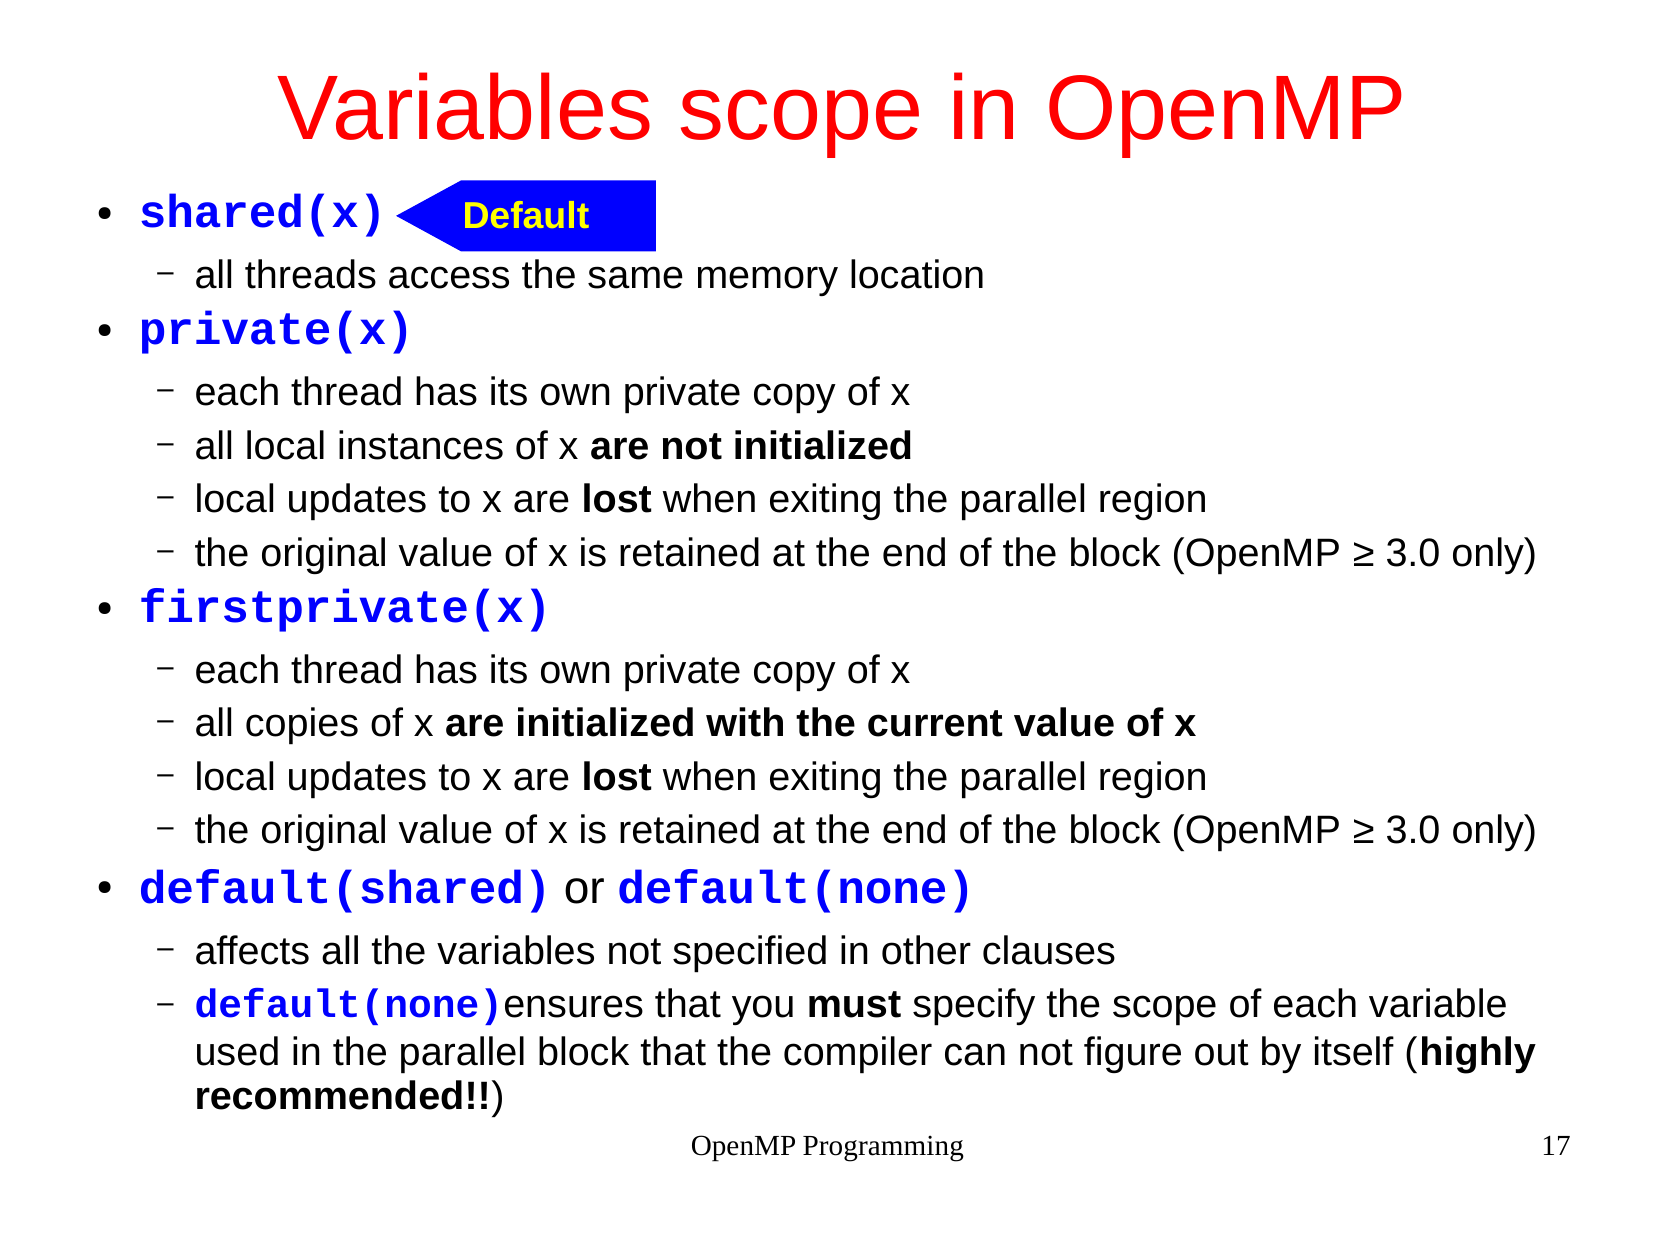

# Variables scope in OpenMP
Default
shared(x)
all threads access the same memory location
private(x)
each thread has its own private copy of x
all local instances of x are not initialized
local updates to x are lost when exiting the parallel region
the original value of x is retained at the end of the block (OpenMP ≥ 3.0 only)
firstprivate(x)
each thread has its own private copy of x
all copies of x are initialized with the current value of x
local updates to x are lost when exiting the parallel region
the original value of x is retained at the end of the block (OpenMP ≥ 3.0 only)
default(shared) or default(none)
affects all the variables not specified in other clauses
default(none)ensures that you must specify the scope of each variable used in the parallel block that the compiler can not figure out by itself (highly recommended!!)
OpenMP Programming
17